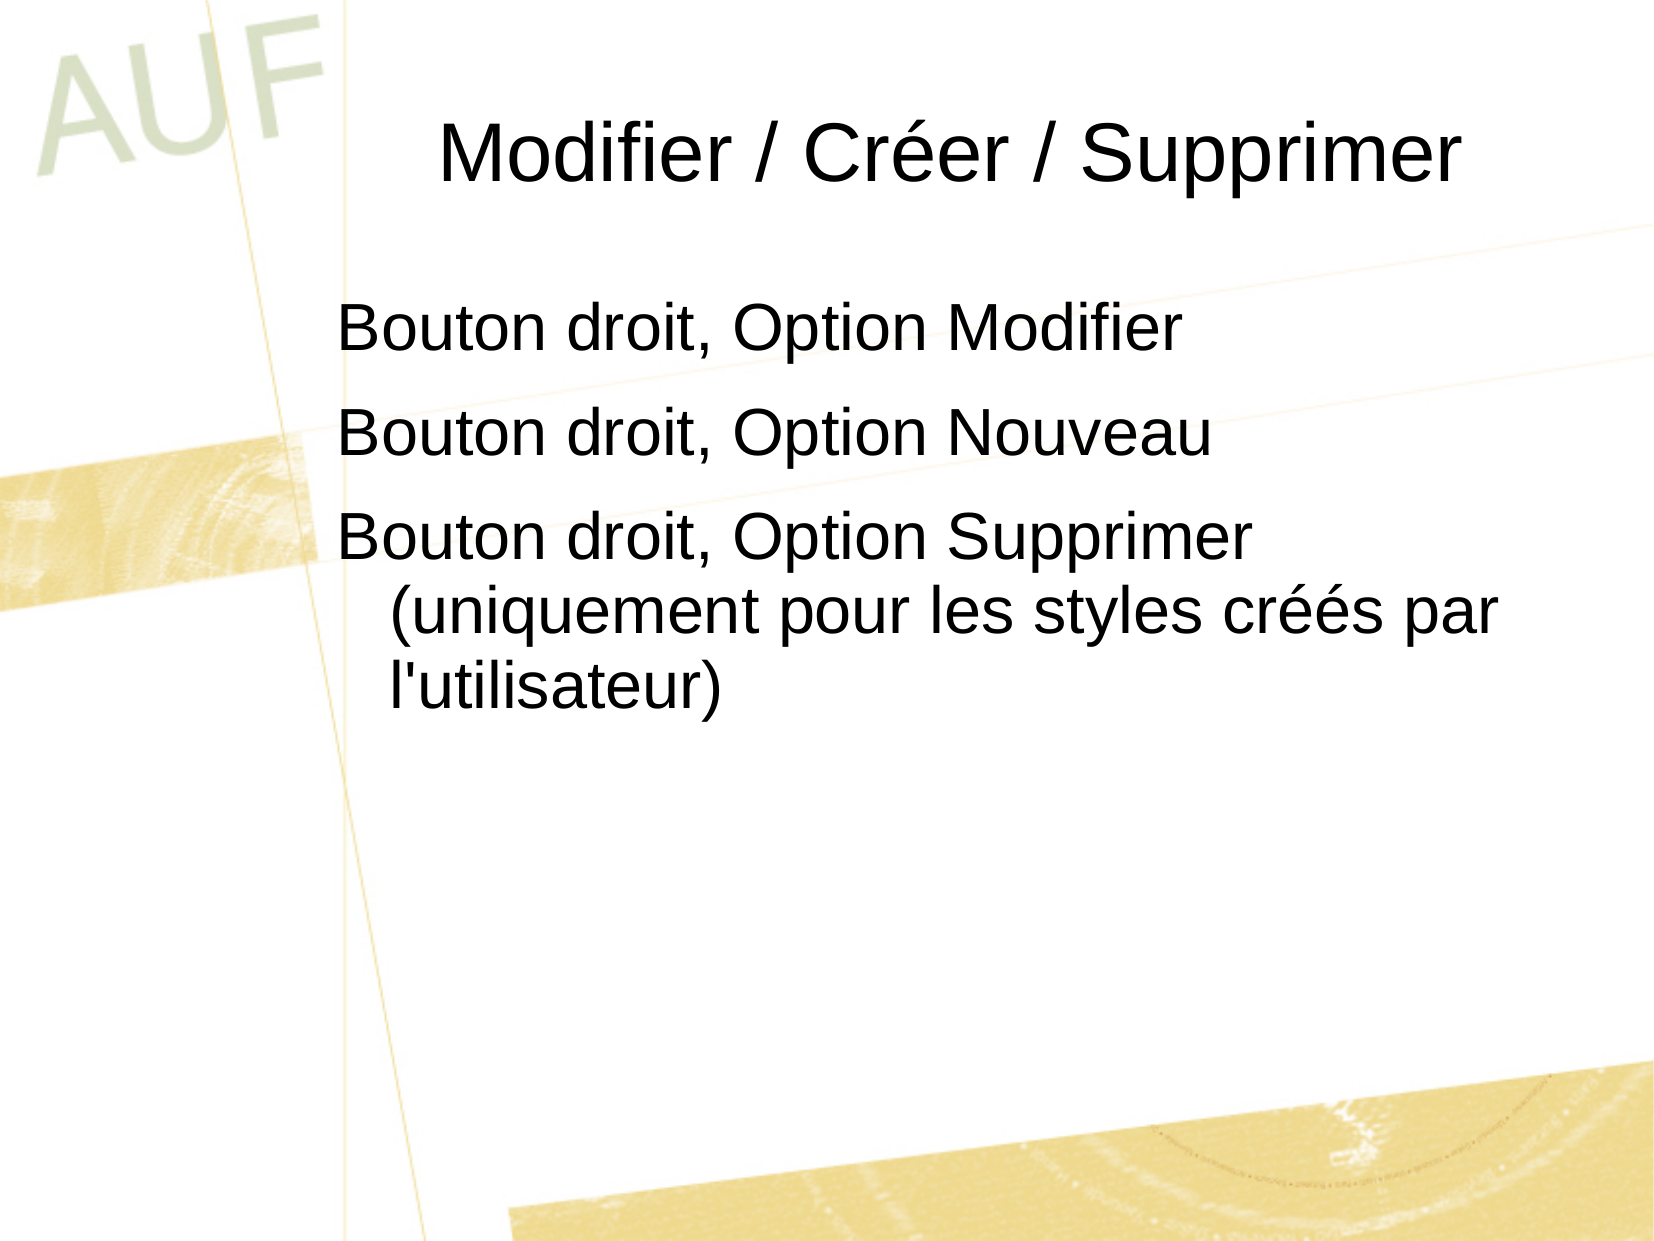

# Modifier / Créer / Supprimer
Bouton droit, Option Modifier
Bouton droit, Option Nouveau
Bouton droit, Option Supprimer (uniquement pour les styles créés par l'utilisateur)